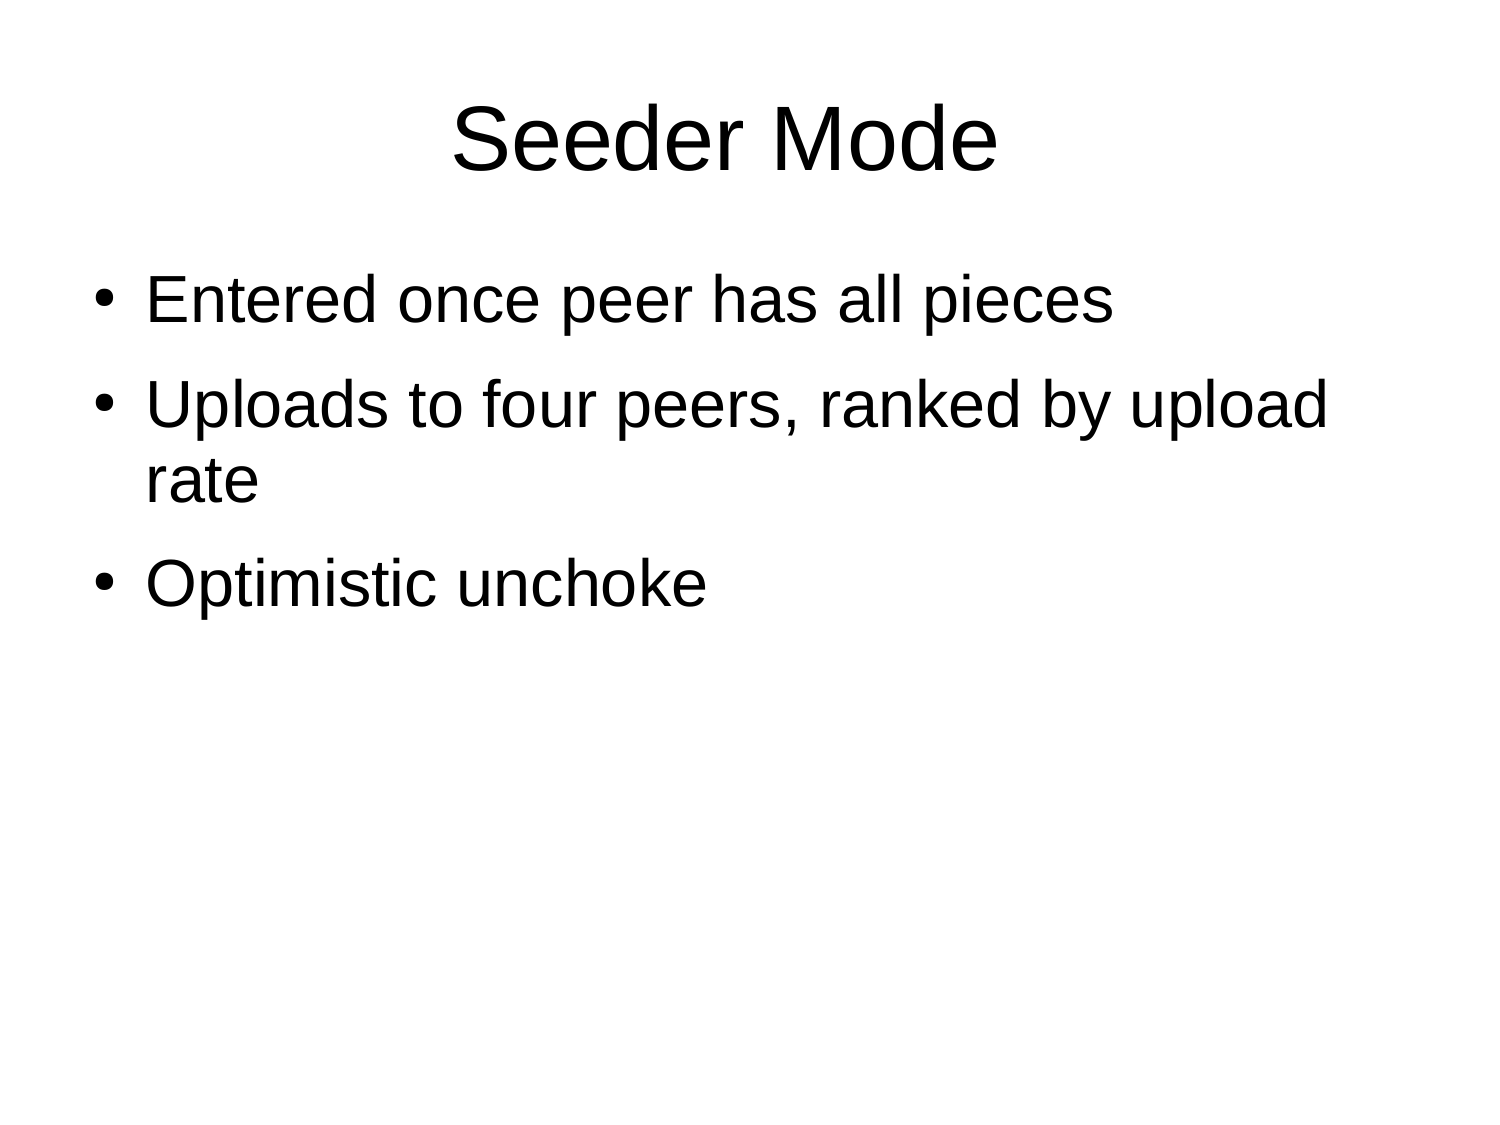

# Seeder Mode
Entered once peer has all pieces
Uploads to four peers, ranked by upload rate
Optimistic unchoke